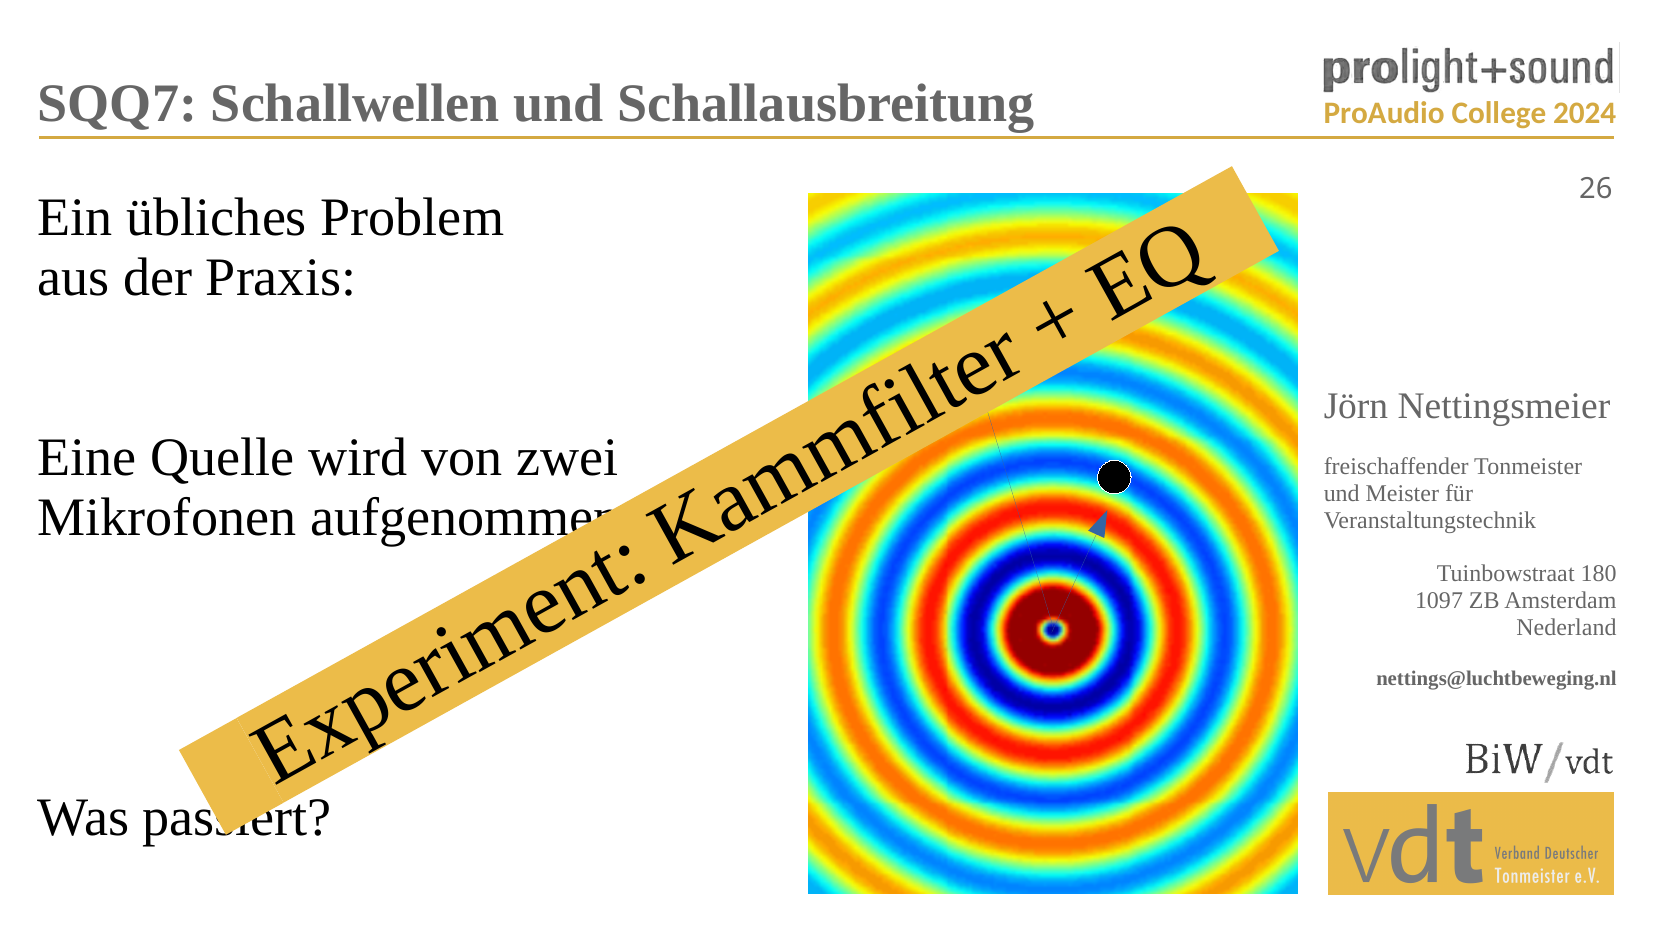

# SQQ7: Schallwellen und Schallausbreitung
26
Ein übliches Problem
aus der Praxis:
Eine Quelle wird von zwei
Mikrofonen aufgenommen.
Was passiert?
 Experiment: Kammfilter + EQ